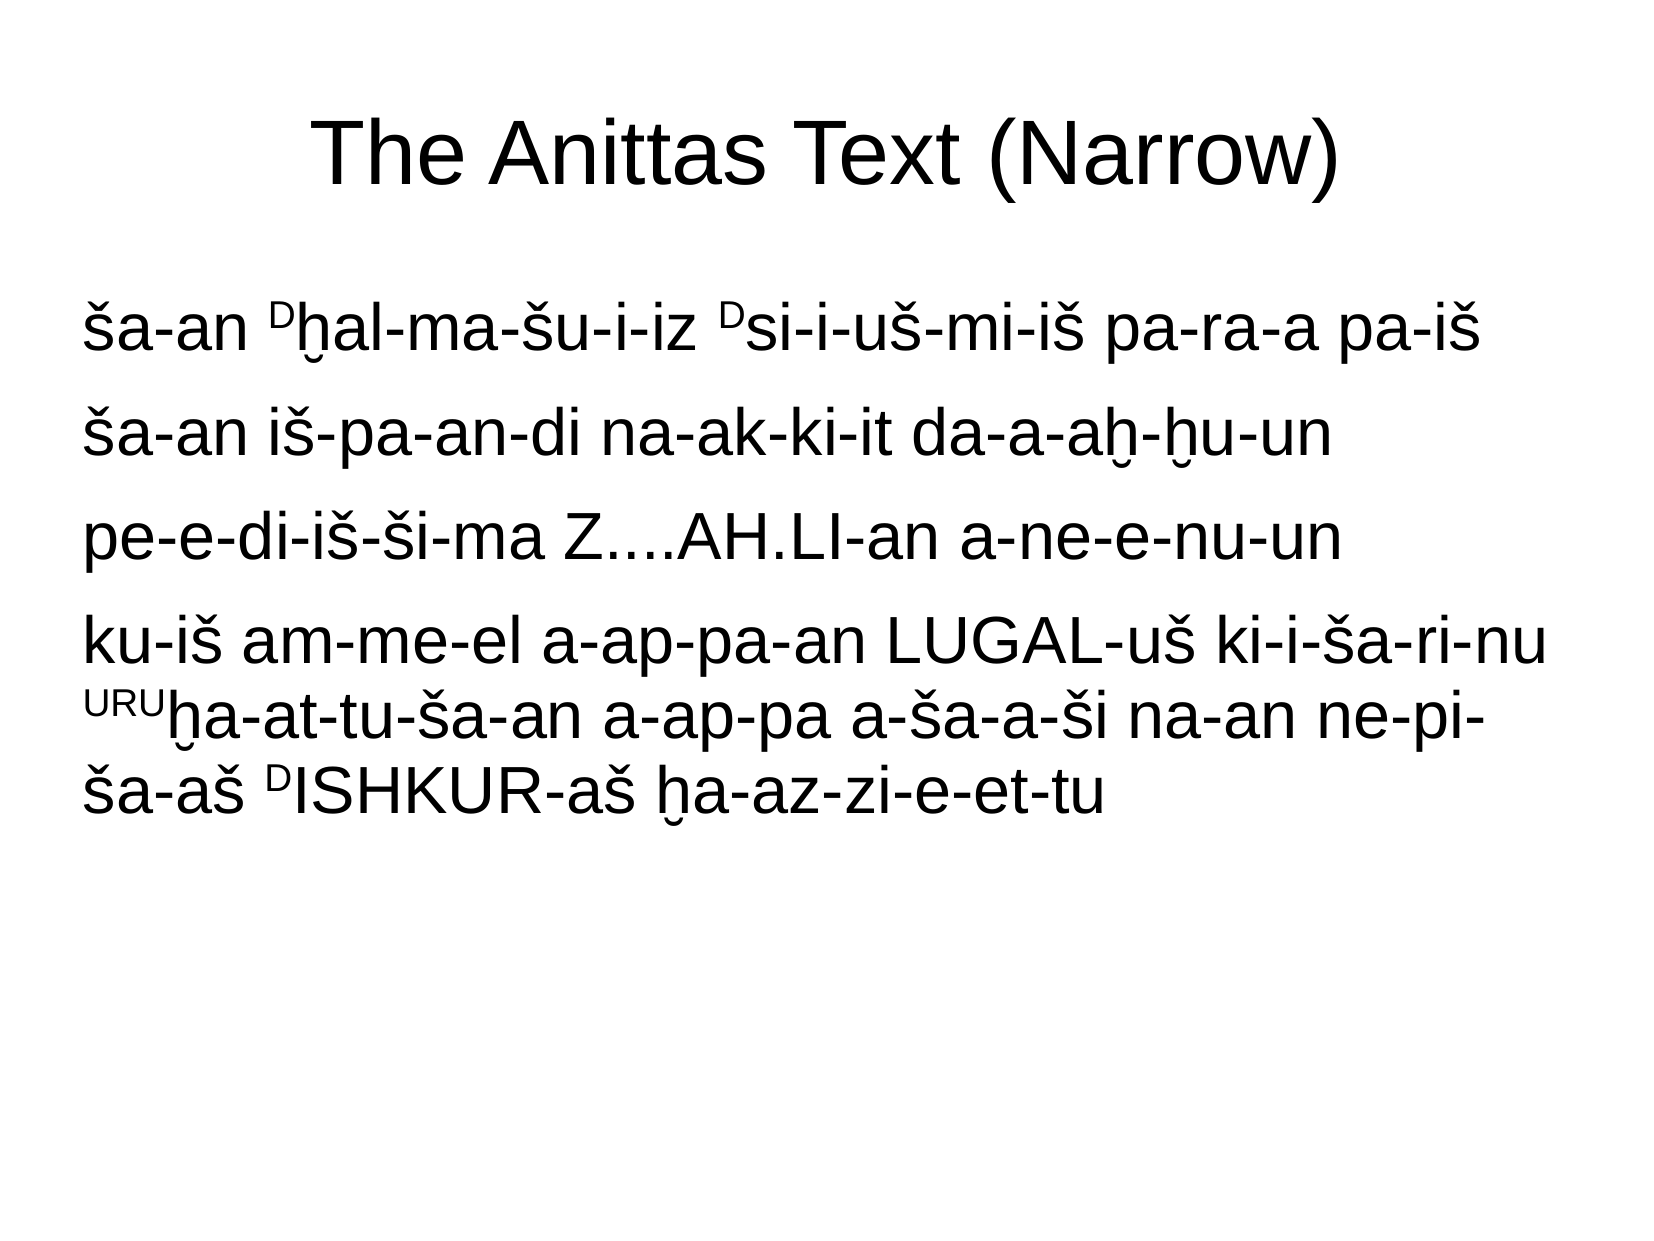

# The Anittas Text (Narrow)
ša-an Dḫal-ma-šu-i-iz Dsi-i-uš-mi-iš pa-ra-a pa-iš
ša-an iš-pa-an-di na-ak-ki-it da-a-aḫ-ḫu-un
pe-e-di-iš-ši-ma Z....AH.LI-an a-ne-e-nu-un
ku-iš am-me-el a-ap-pa-an LUGAL-uš ki-i-ša-ri-nu URUḫa-at-tu-ša-an a-ap-pa a-ša-a-ši na-an ne-pi-ša-aš DISHKUR-aš ḫa-az-zi-e-et-tu